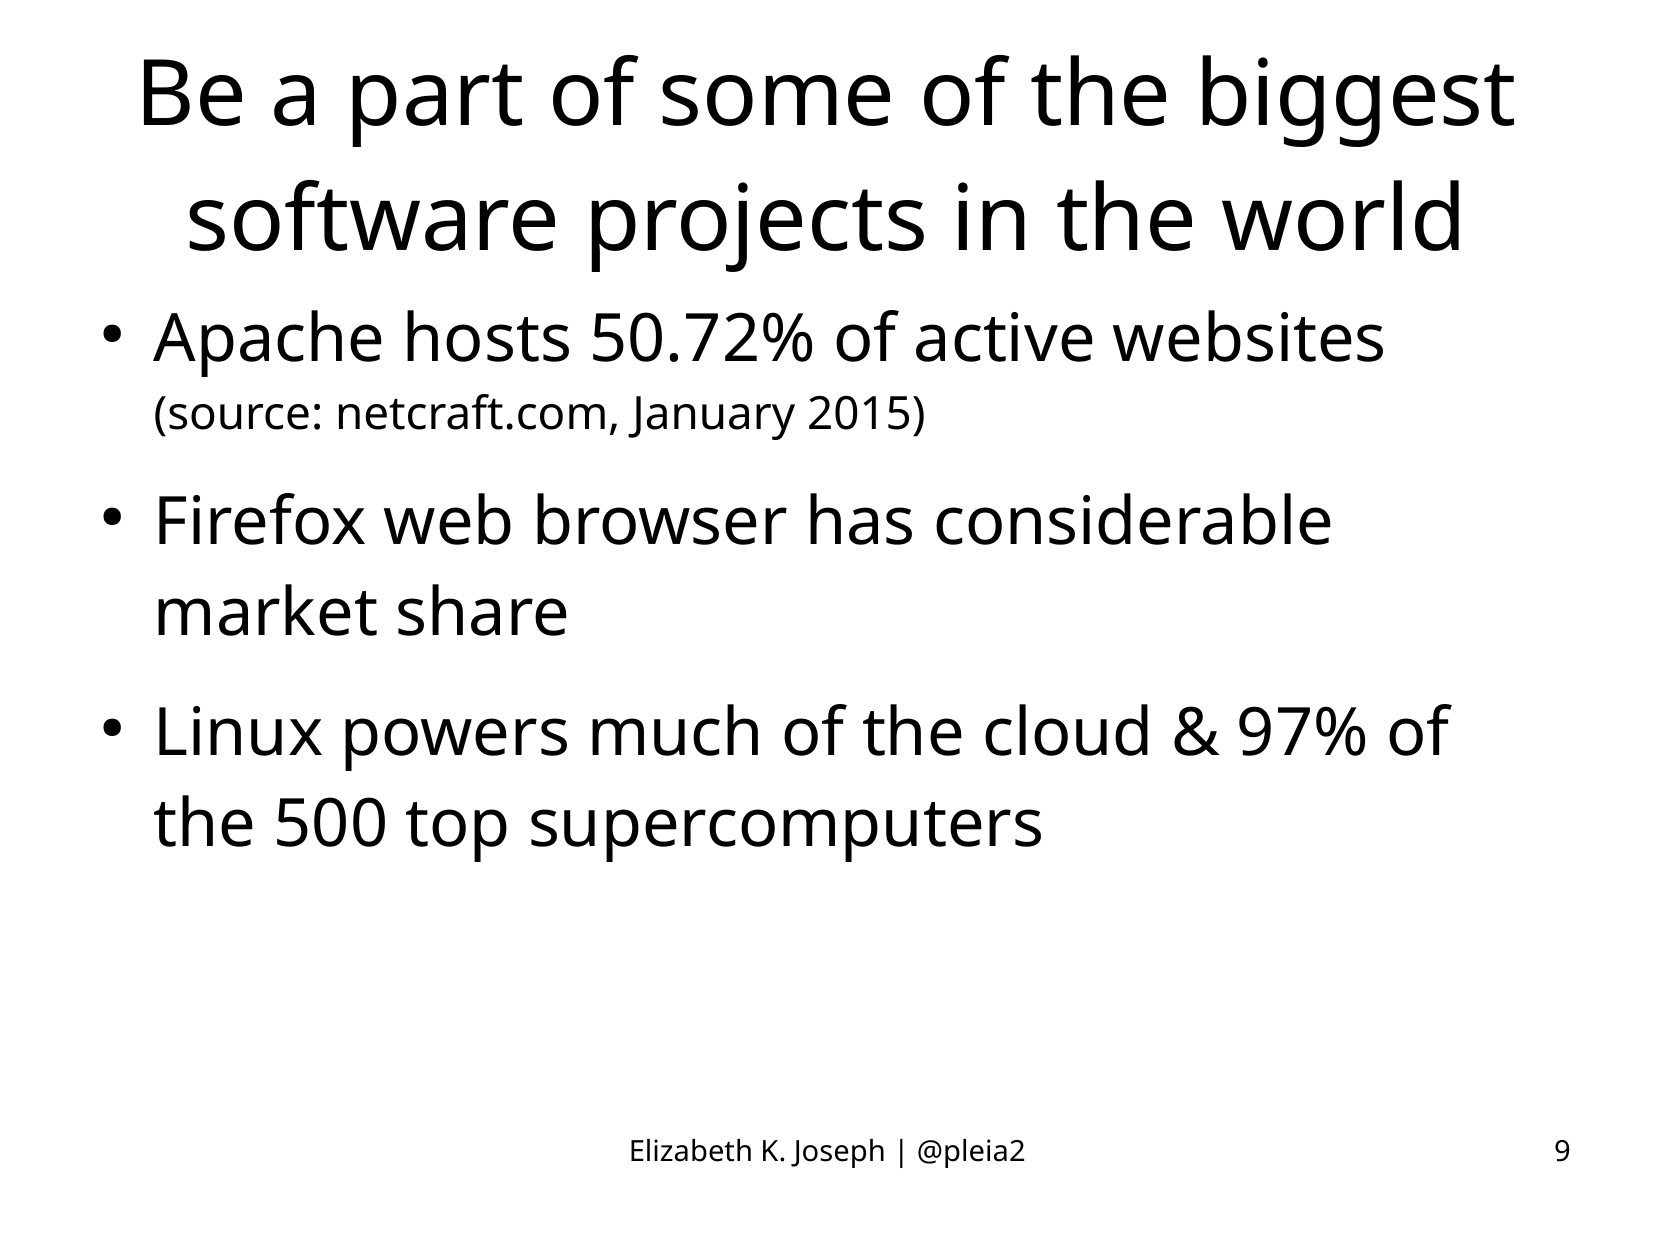

# Be a part of some of the biggest software projects in the world
Apache hosts 50.72% of active websites (source: netcraft.com, January 2015)
Firefox web browser has considerable market share
Linux powers much of the cloud & 97% of the 500 top supercomputers
Elizabeth K. Joseph | @pleia2
9